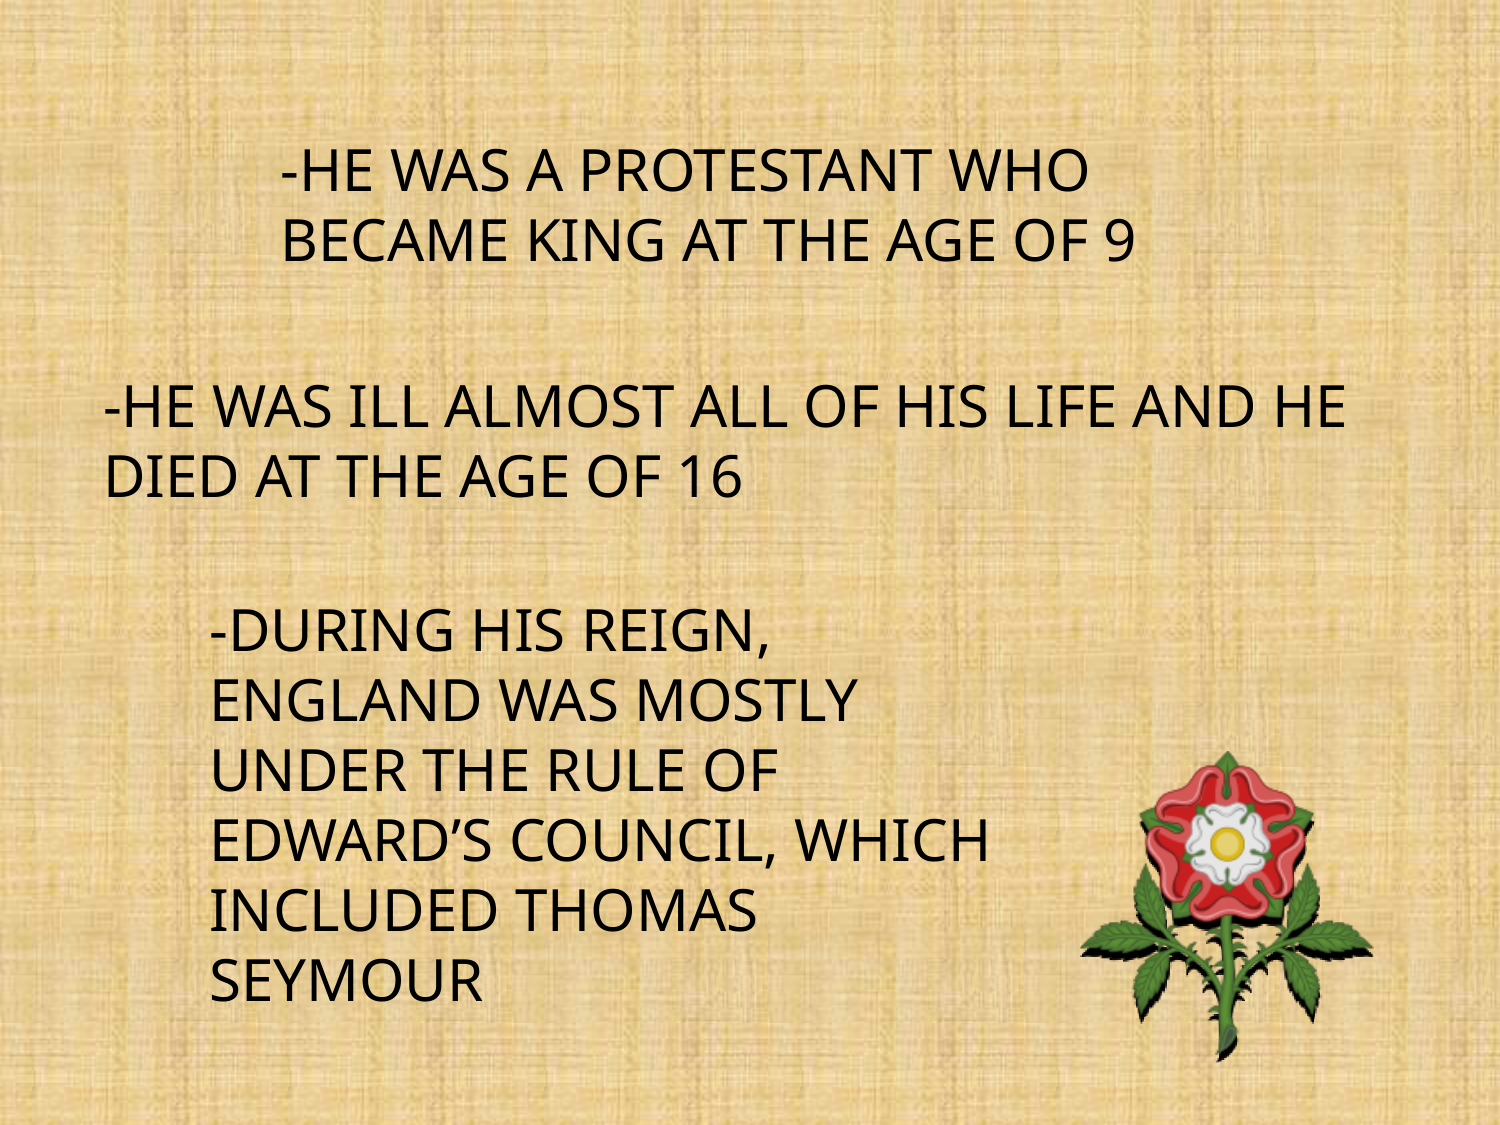

-HE WAS A PROTESTANT WHO BECAME KING AT THE AGE OF 9
-HE WAS ILL ALMOST ALL OF HIS LIFE AND HE DIED AT THE AGE OF 16
-DURING HIS REIGN, ENGLAND WAS MOSTLY UNDER THE RULE OF EDWARD’S COUNCIL, WHICH INCLUDED THOMAS SEYMOUR